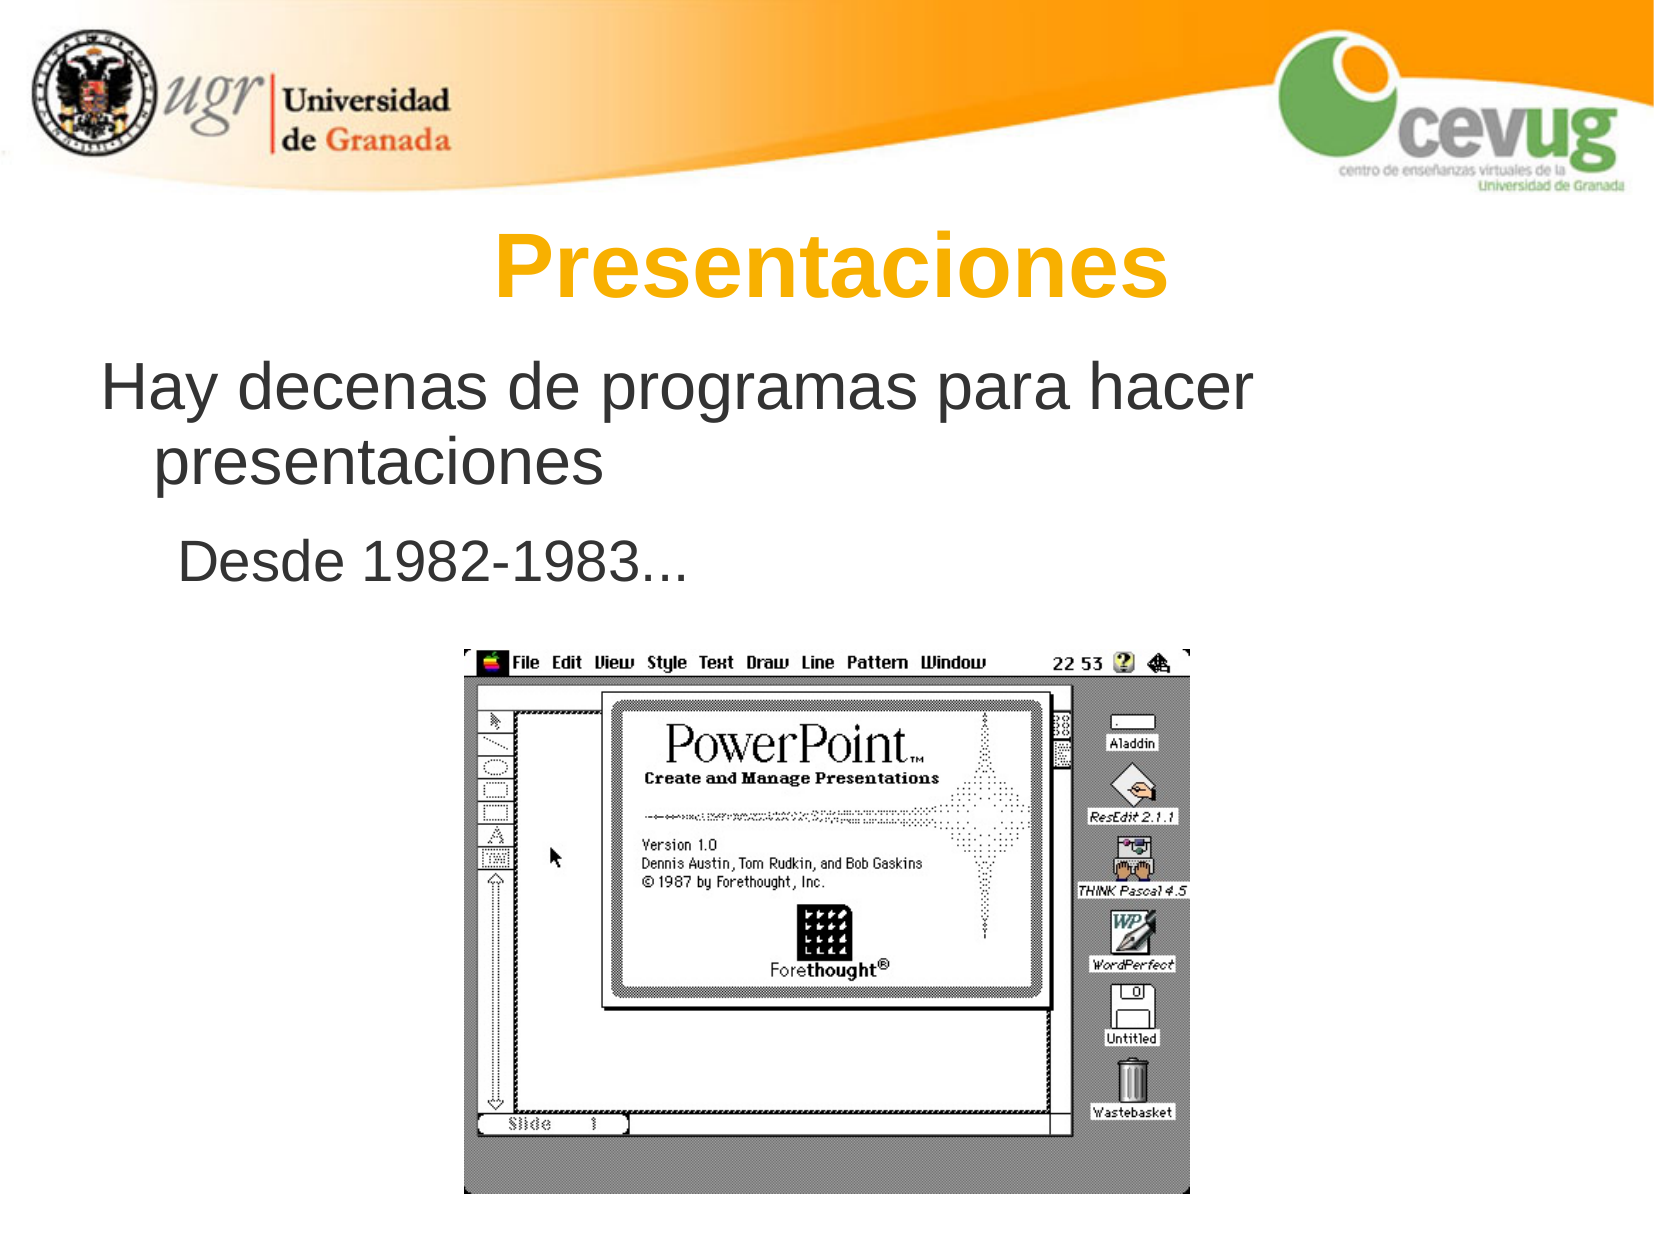

# Presentaciones
Hay decenas de programas para hacer presentaciones
Desde 1982-1983...